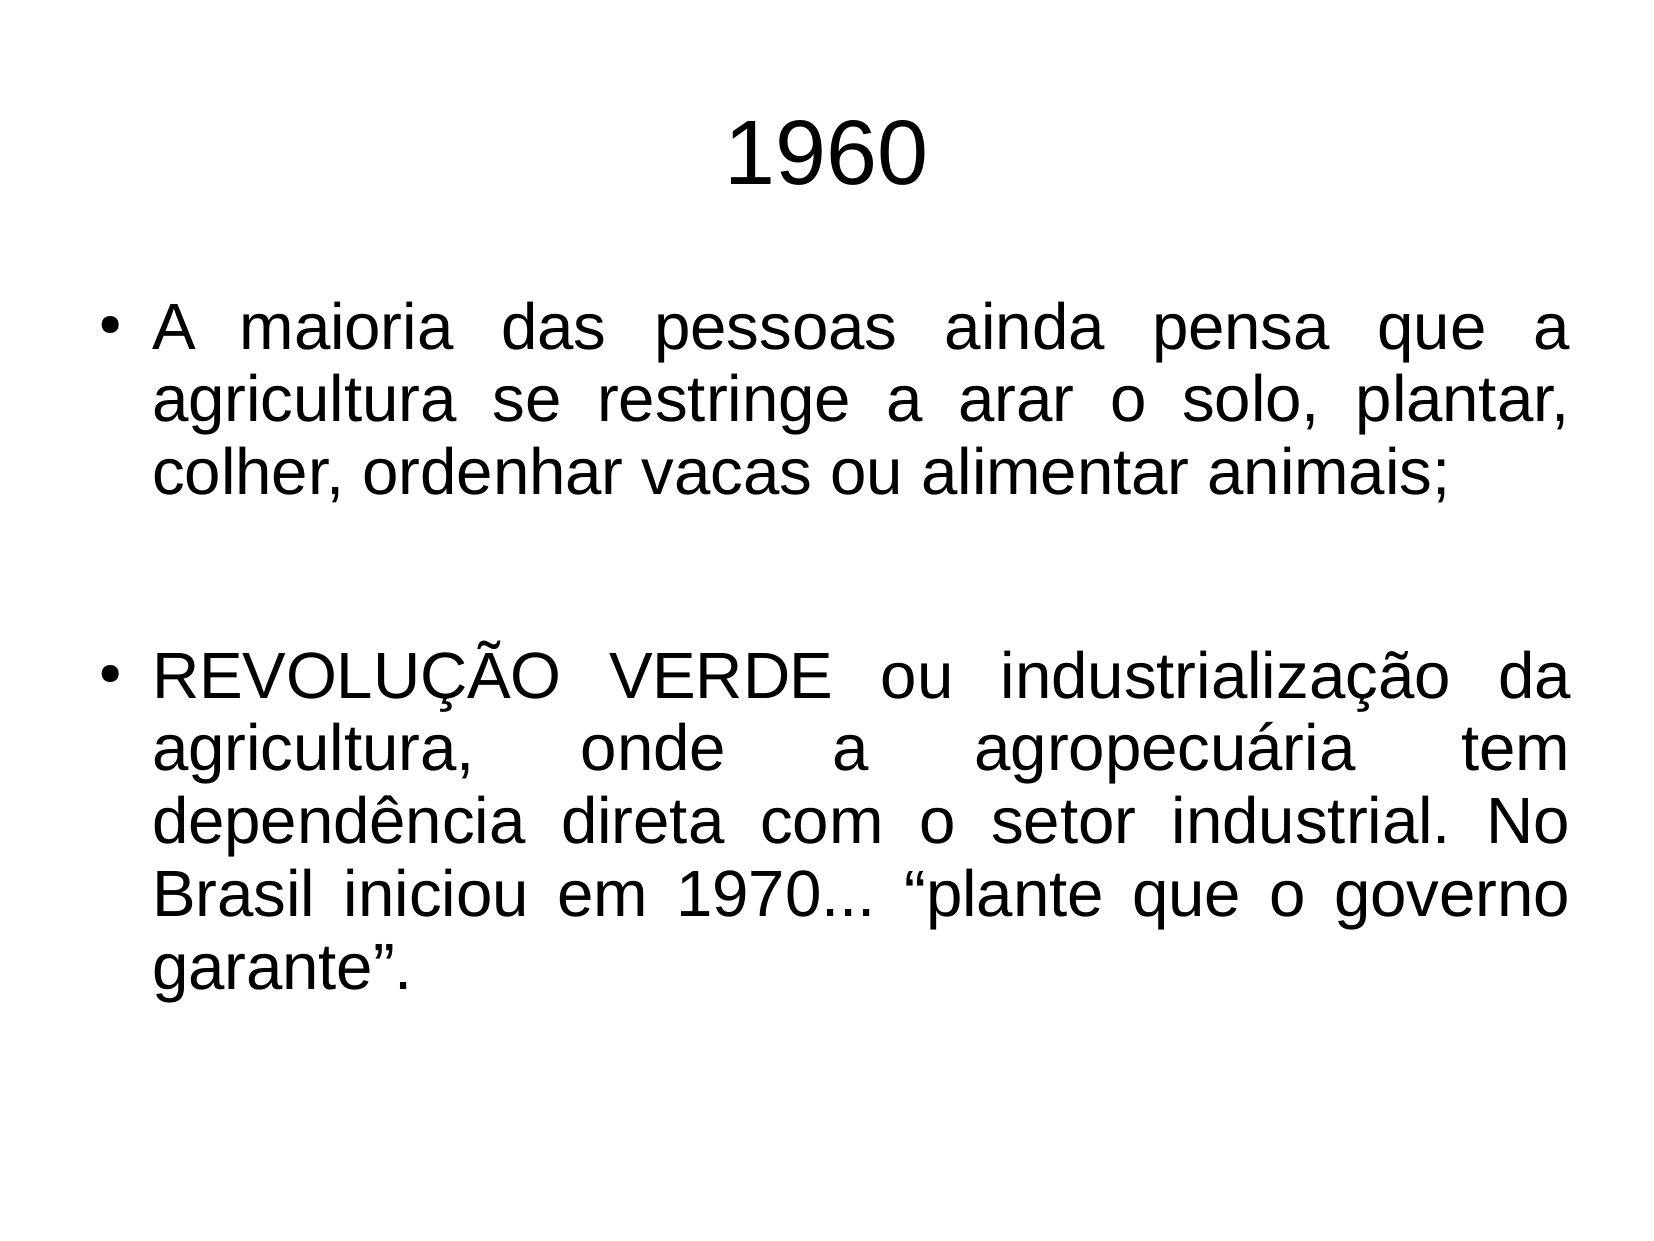

# 1960
A maioria das pessoas ainda pensa que a agricultura se restringe a arar o solo, plantar, colher, ordenhar vacas ou alimentar animais;
REVOLUÇÃO VERDE ou industrialização da agricultura, onde a agropecuária tem dependência direta com o setor industrial. No Brasil iniciou em 1970... “plante que o governo garante”.